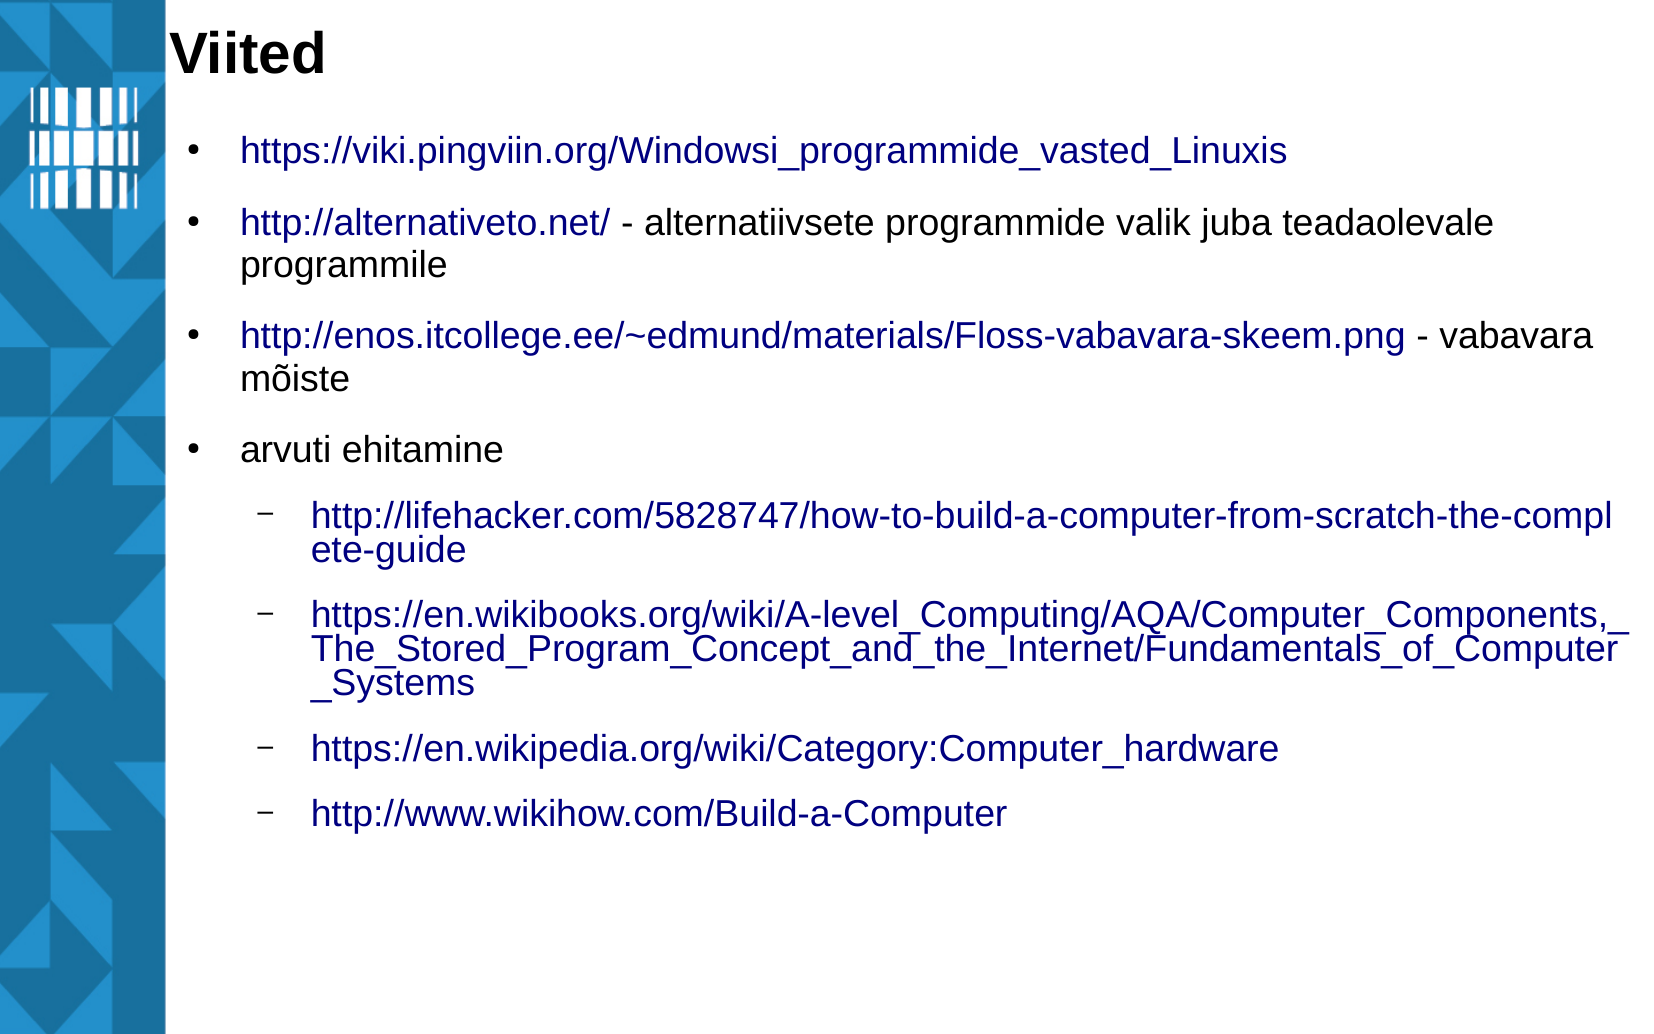

# Viited
https://viki.pingviin.org/Windowsi_programmide_vasted_Linuxis
http://alternativeto.net/ - alternatiivsete programmide valik juba teadaolevale programmile
http://enos.itcollege.ee/~edmund/materials/Floss-vabavara-skeem.png - vabavara mõiste
arvuti ehitamine
http://lifehacker.com/5828747/how-to-build-a-computer-from-scratch-the-complete-guide
https://en.wikibooks.org/wiki/A-level_Computing/AQA/Computer_Components,_The_Stored_Program_Concept_and_the_Internet/Fundamentals_of_Computer_Systems
https://en.wikipedia.org/wiki/Category:Computer_hardware
http://www.wikihow.com/Build-a-Computer